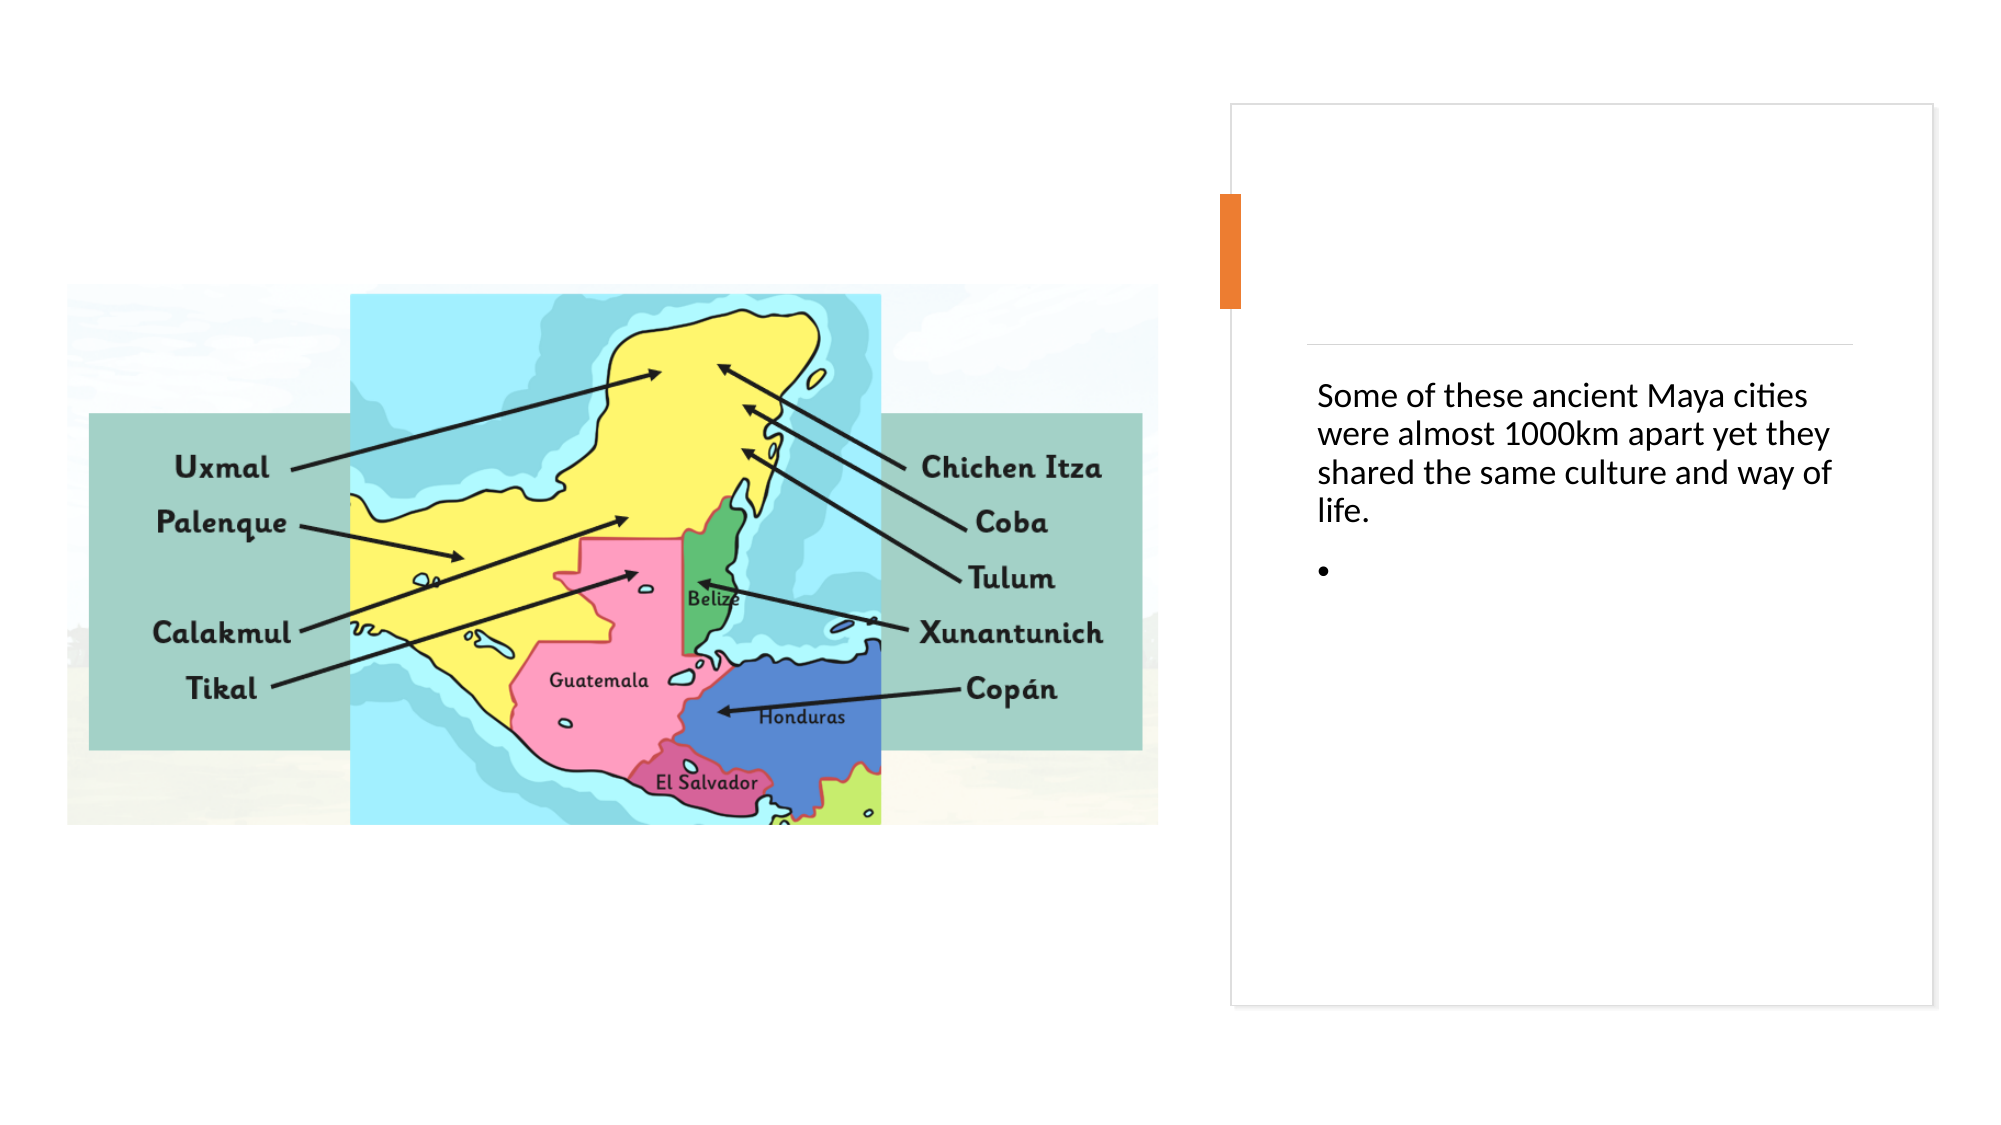

#
Some of these ancient Maya cities were almost 1000km apart yet they shared the same culture and way of life.